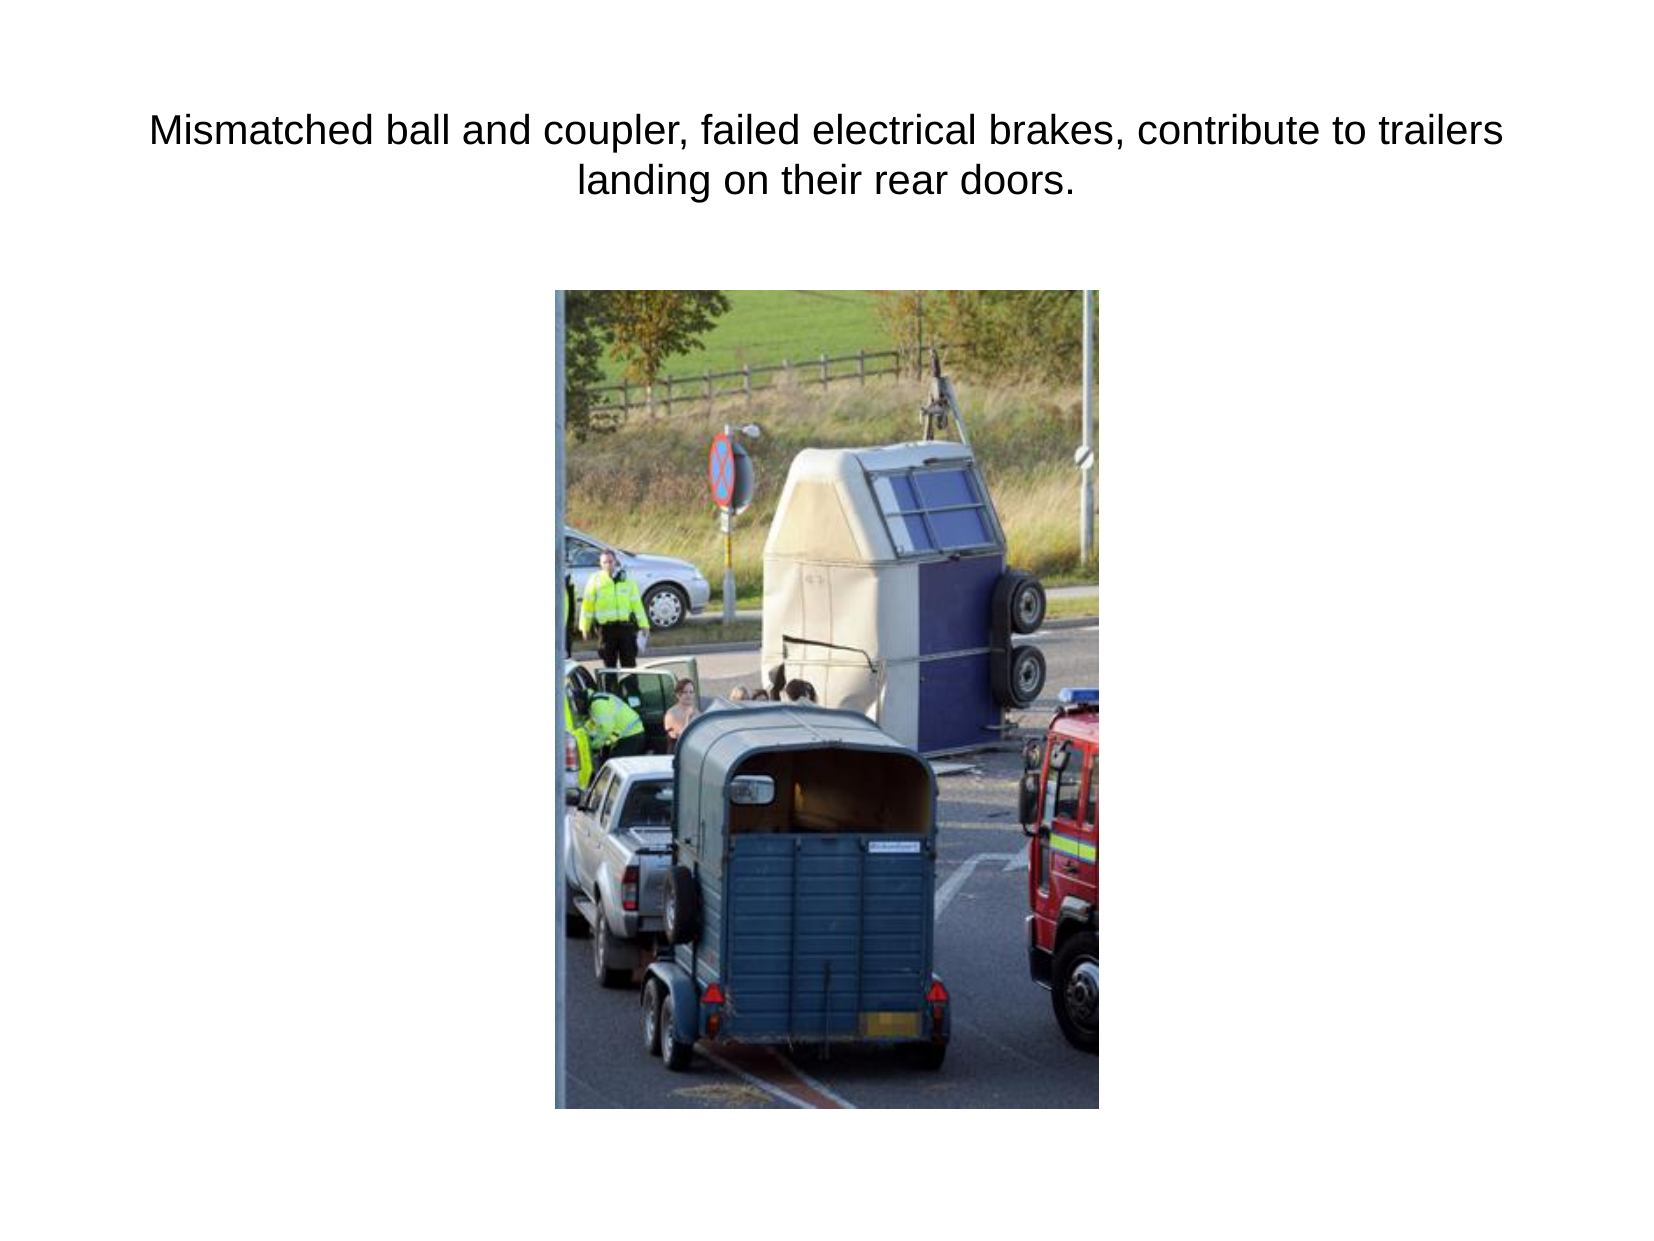

# Mismatched ball and coupler, failed electrical brakes, contribute to trailers landing on their rear doors.